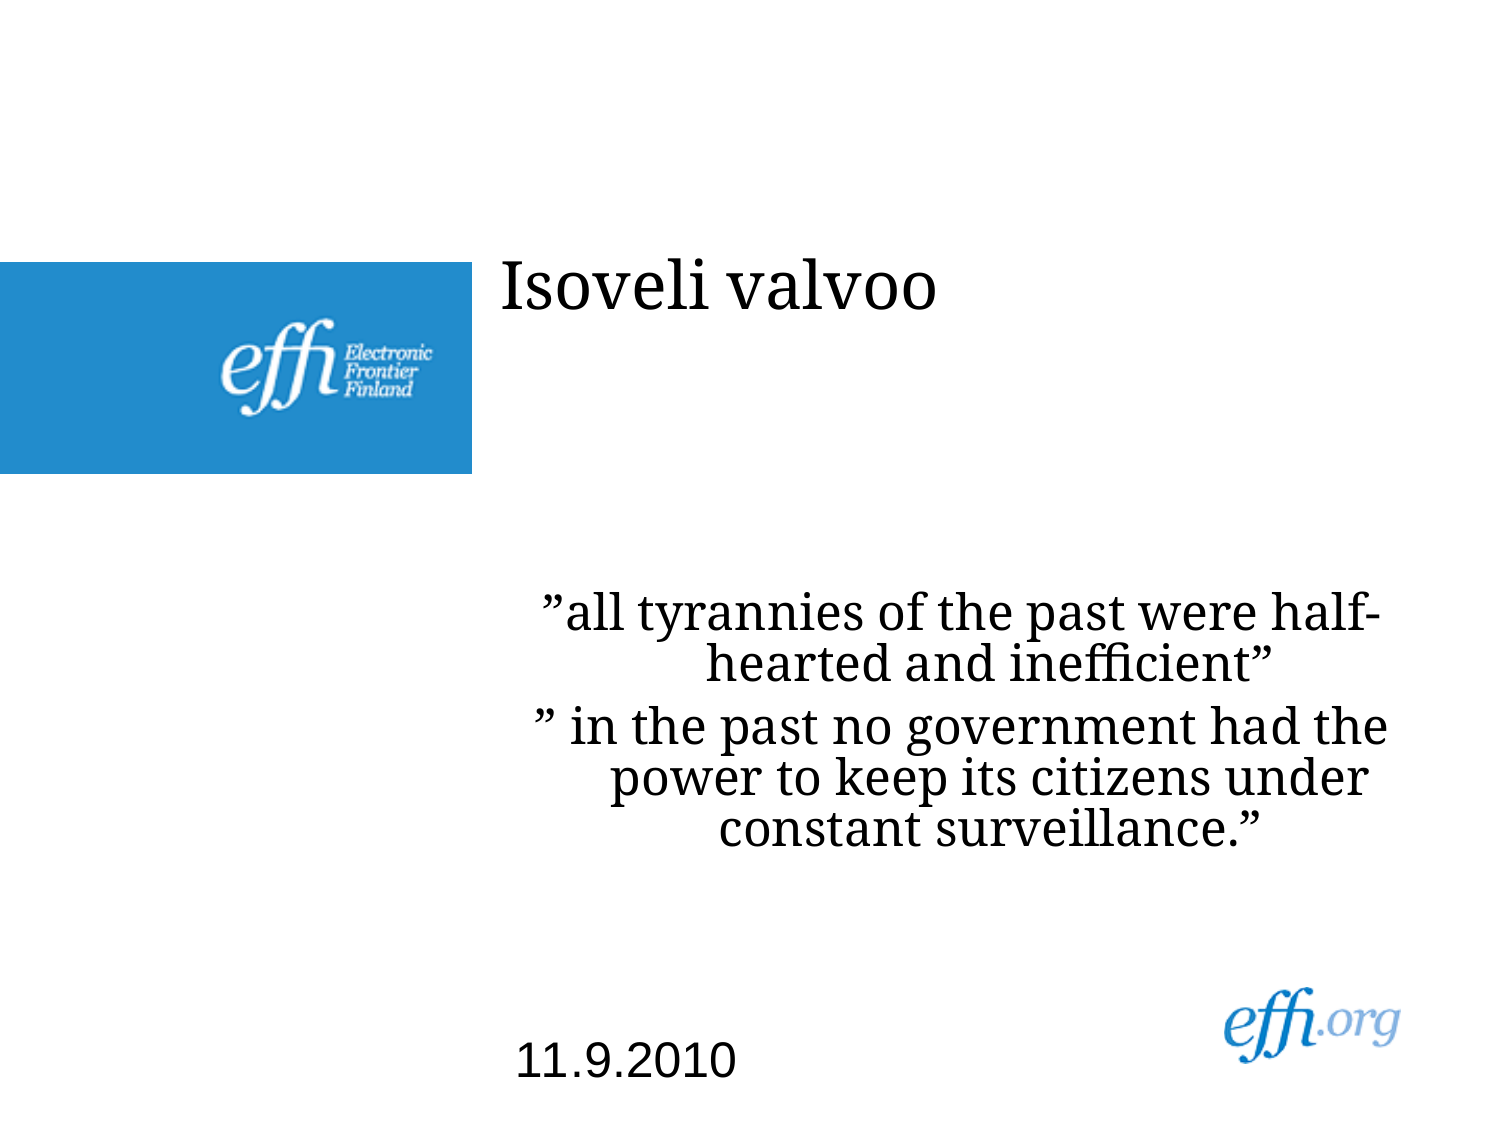

# Isoveli valvoo
”all tyrannies of the past were half-hearted and inefficient”
” in the past no government had the power to keep its citizens under constant surveillance.”